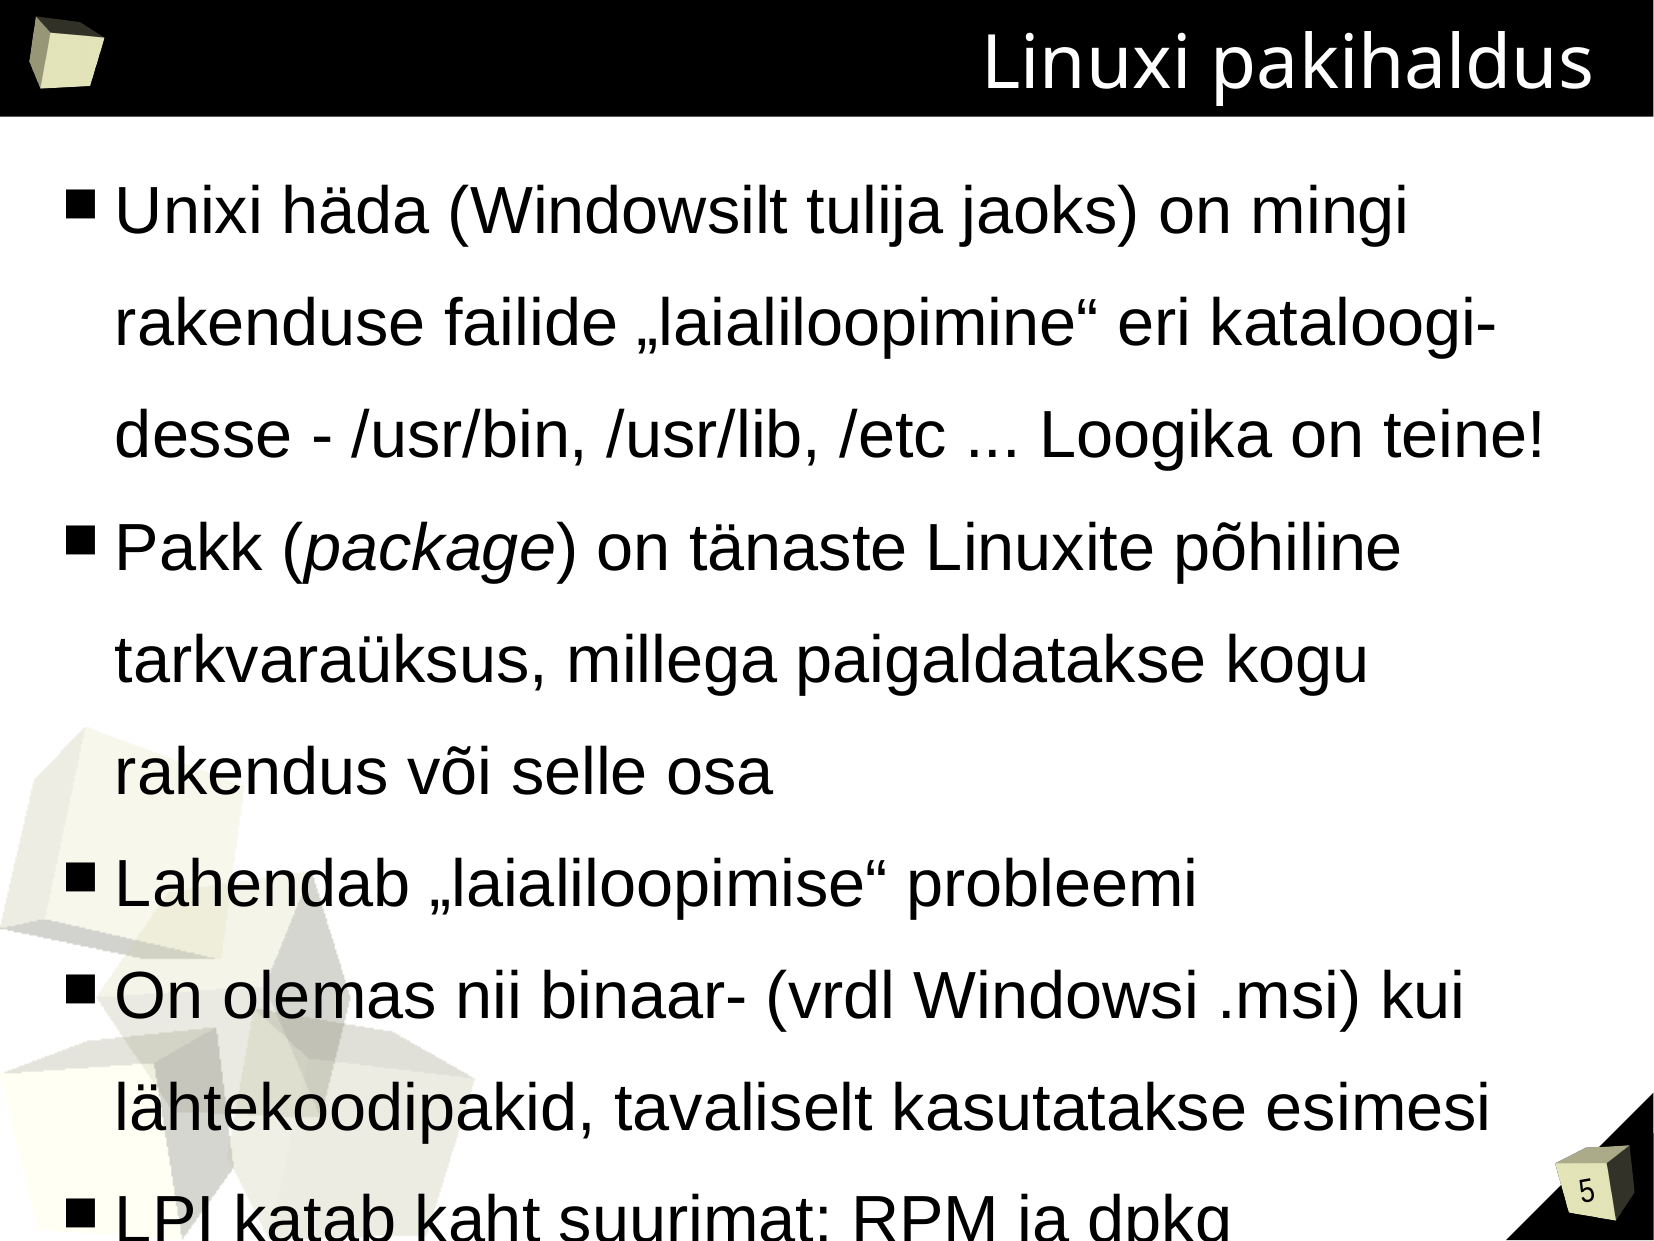

# Linuxi pakihaldus
Unixi häda (Windowsilt tulija jaoks) on mingi rakenduse failide „laialiloopimine“ eri kataloogi-desse - /usr/bin, /usr/lib, /etc ... Loogika on teine!
Pakk (package) on tänaste Linuxite põhiline tarkvaraüksus, millega paigaldatakse kogu rakendus või selle osa
Lahendab „laialiloopimise“ probleemi
On olemas nii binaar- (vrdl Windowsi .msi) kui lähtekoodipakid, tavaliselt kasutatakse esimesi
LPI katab kaht suurimat: RPM ja dpkg